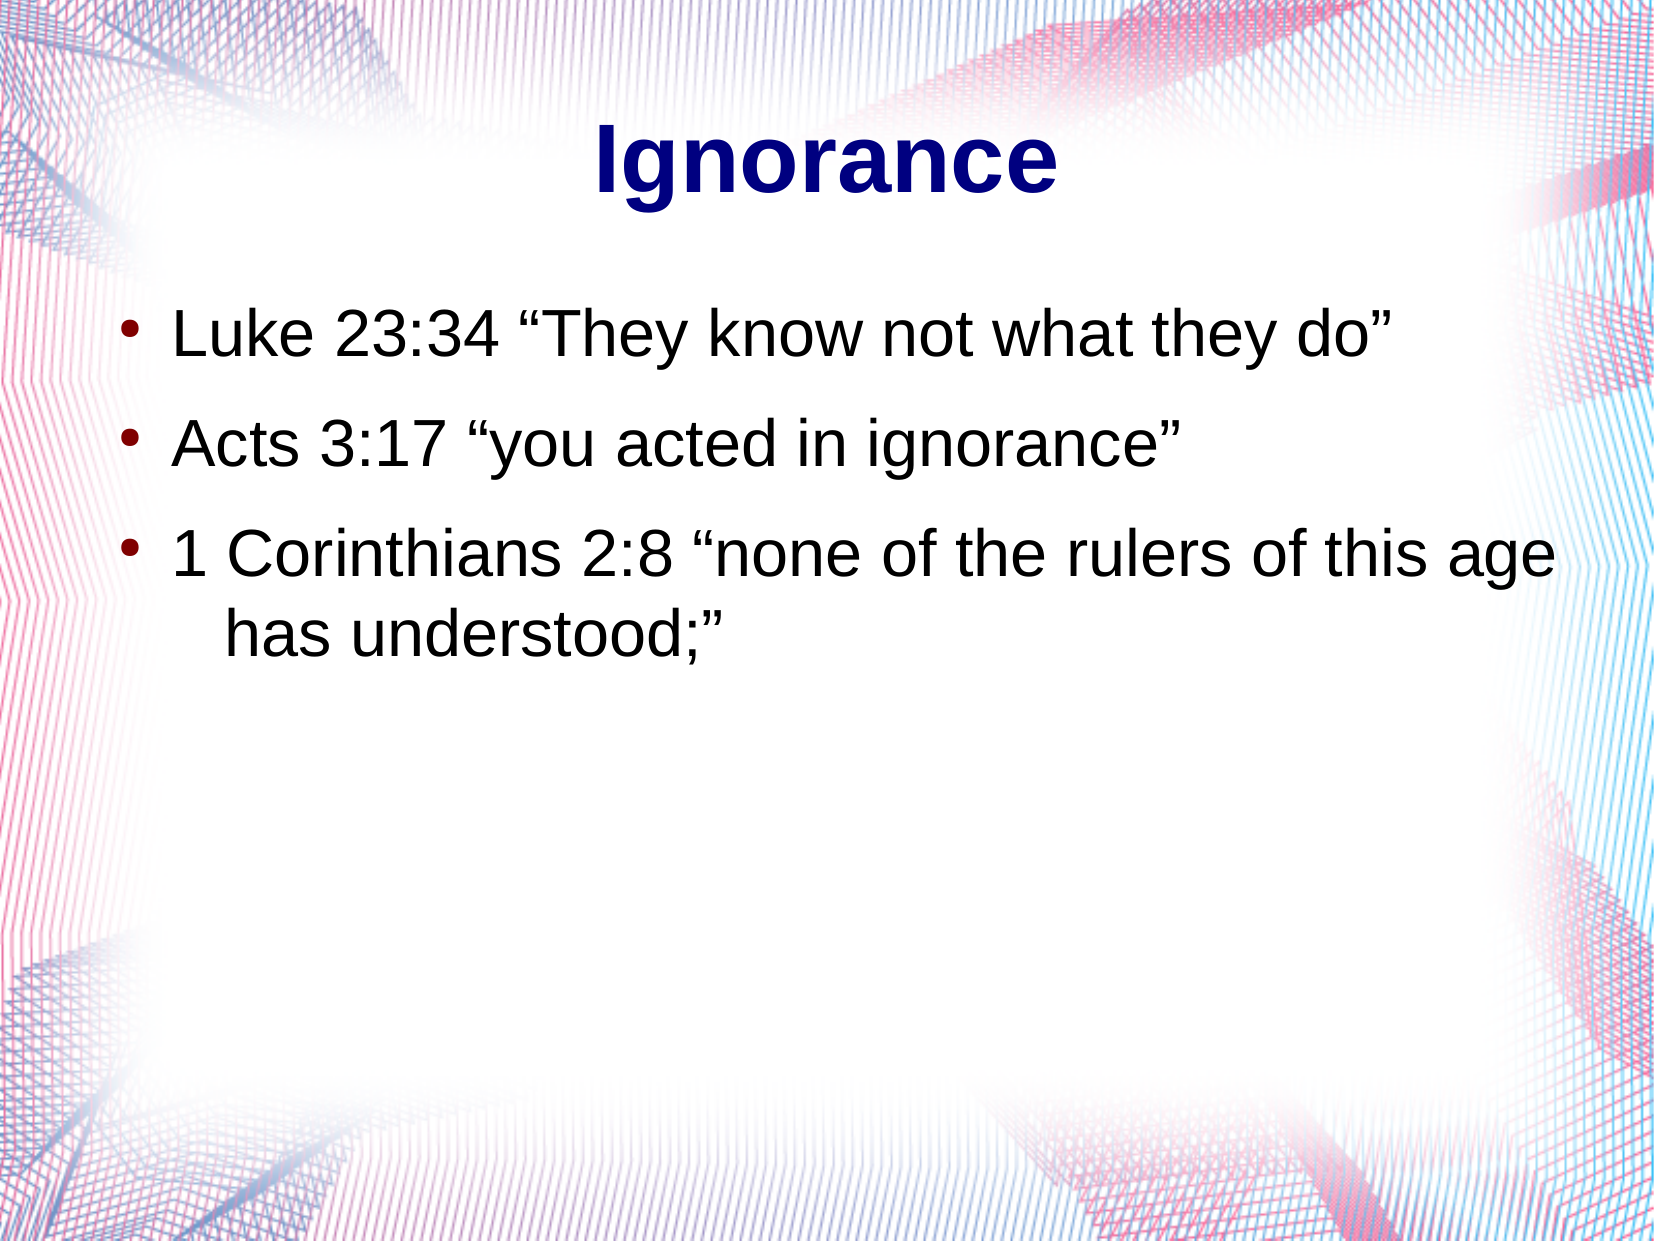

# Ignorance
Luke 23:34 “They know not what they do”
Acts 3:17 “you acted in ignorance”
1 Corinthians 2:8 “none of the rulers of this age has understood;”